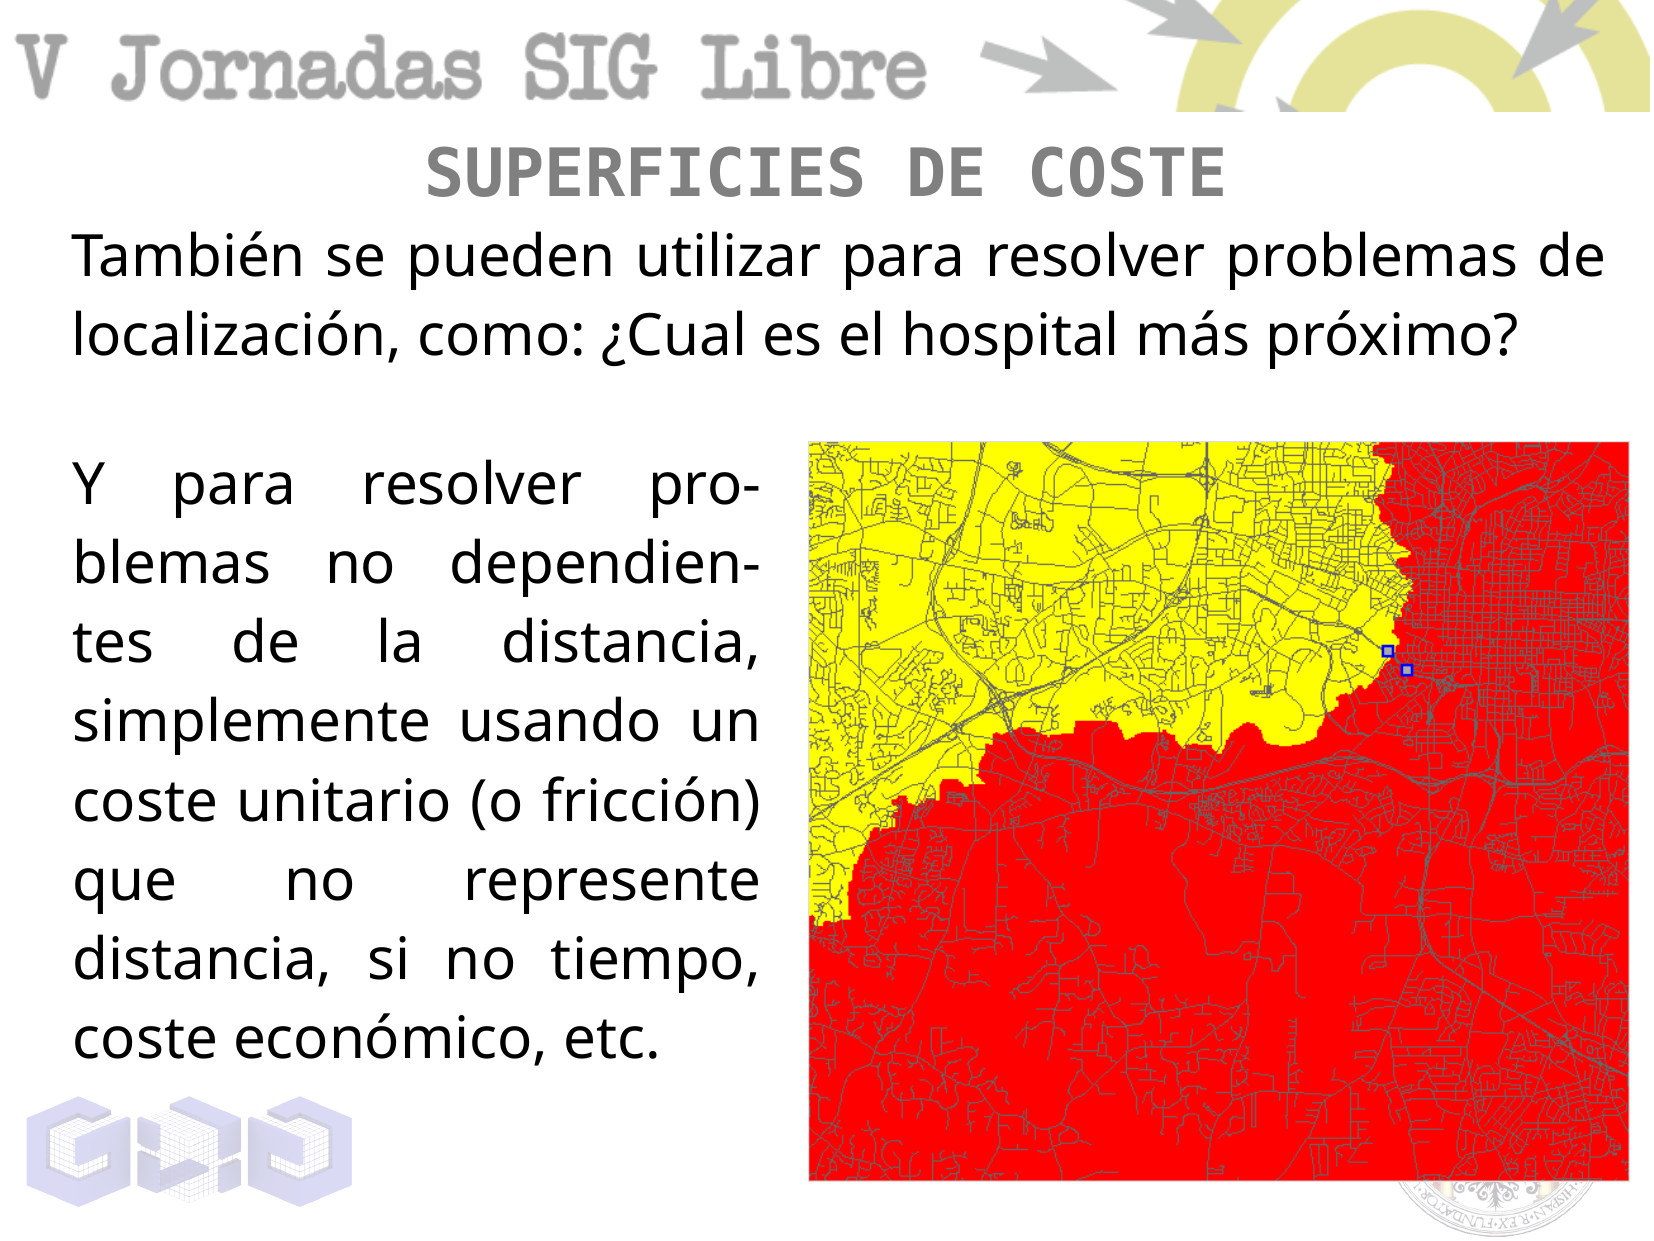

SUPERFICIES DE COSTE
También se pueden utilizar para resolver problemas de localización, como: ¿Cual es el hospital más próximo?
Y para resolver pro-blemas no dependien-tes de la distancia, simplemente usando un coste unitario (o fricción) que no represente distancia, si no tiempo, coste económico, etc.